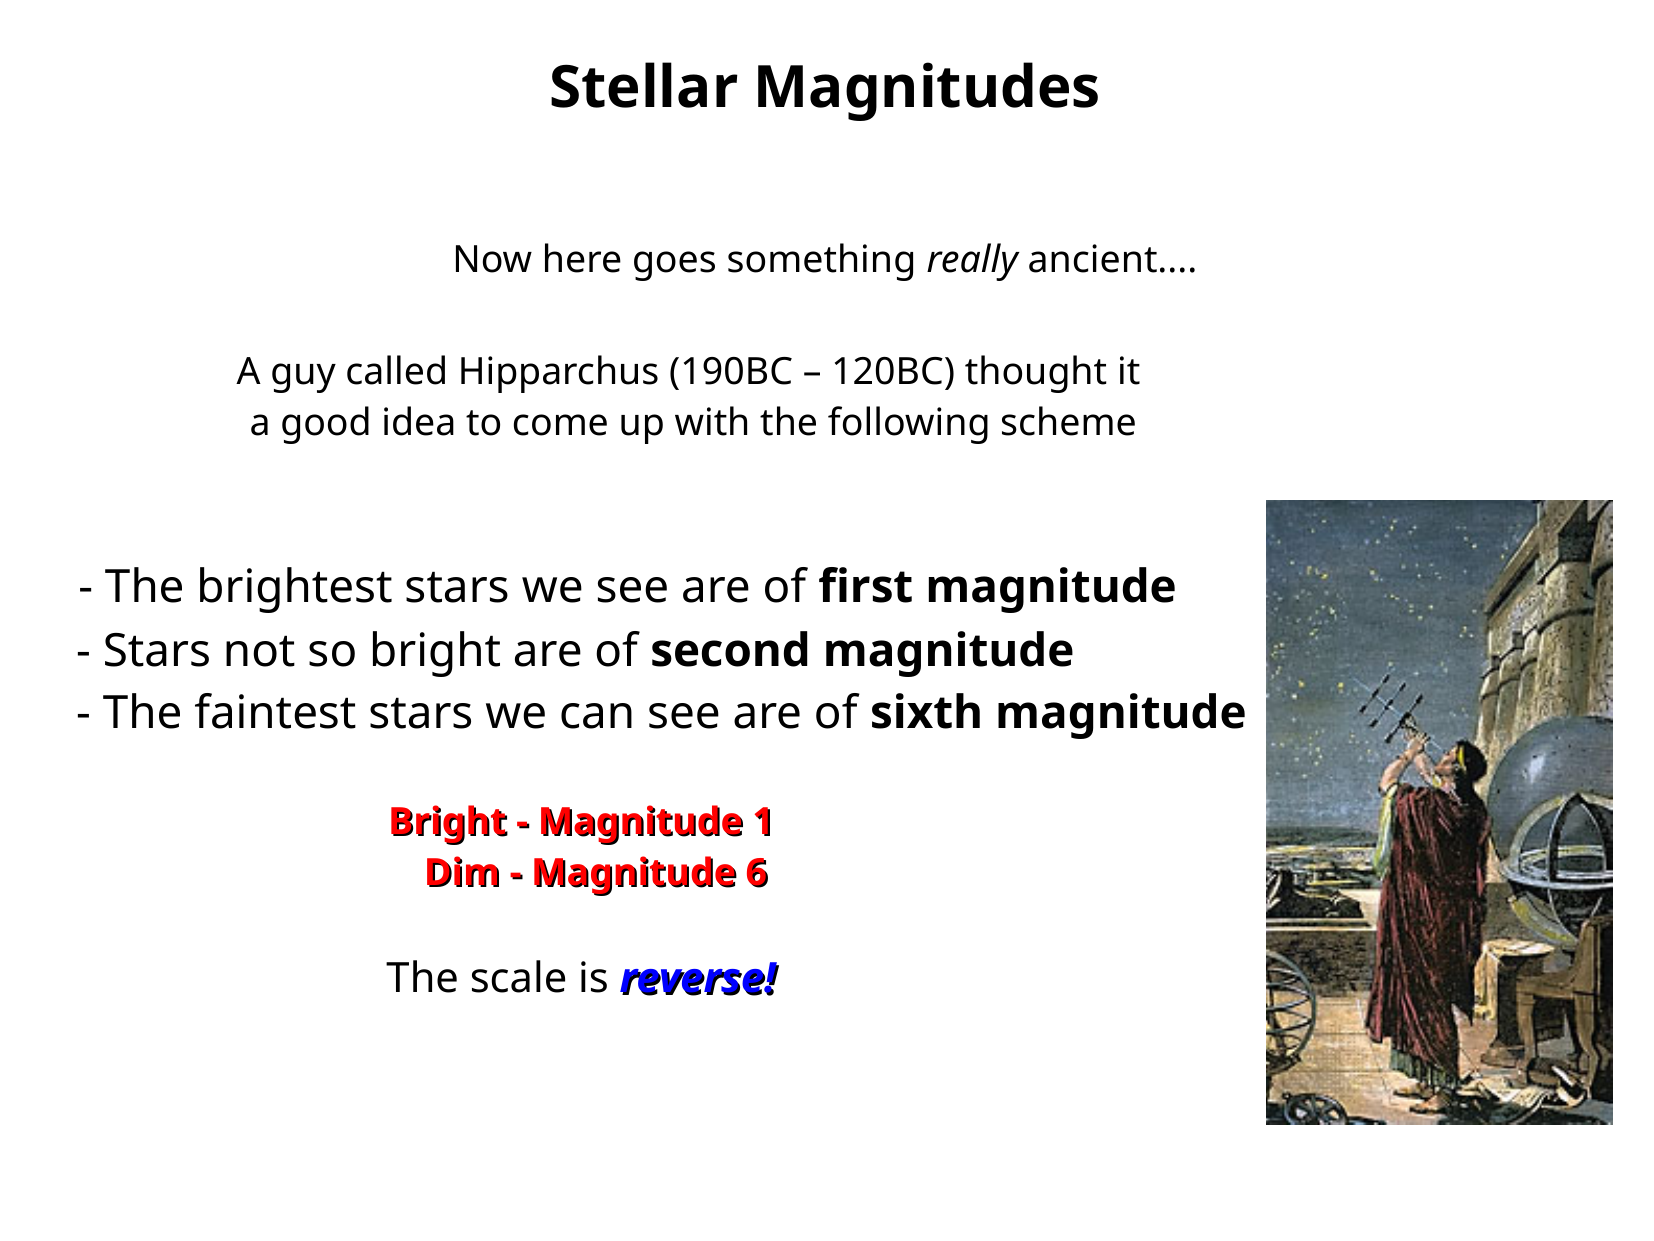

Stellar Magnitudes
Now here goes something really ancient....
A guy called Hipparchus (190BC – 120BC) thought it
a good idea to come up with the following scheme
 - The brightest stars we see are of first magnitude
 - Stars not so bright are of second magnitude
 - The faintest stars we can see are of sixth magnitude
Bright - Magnitude 1
 Dim - Magnitude 6
The scale is reverse!